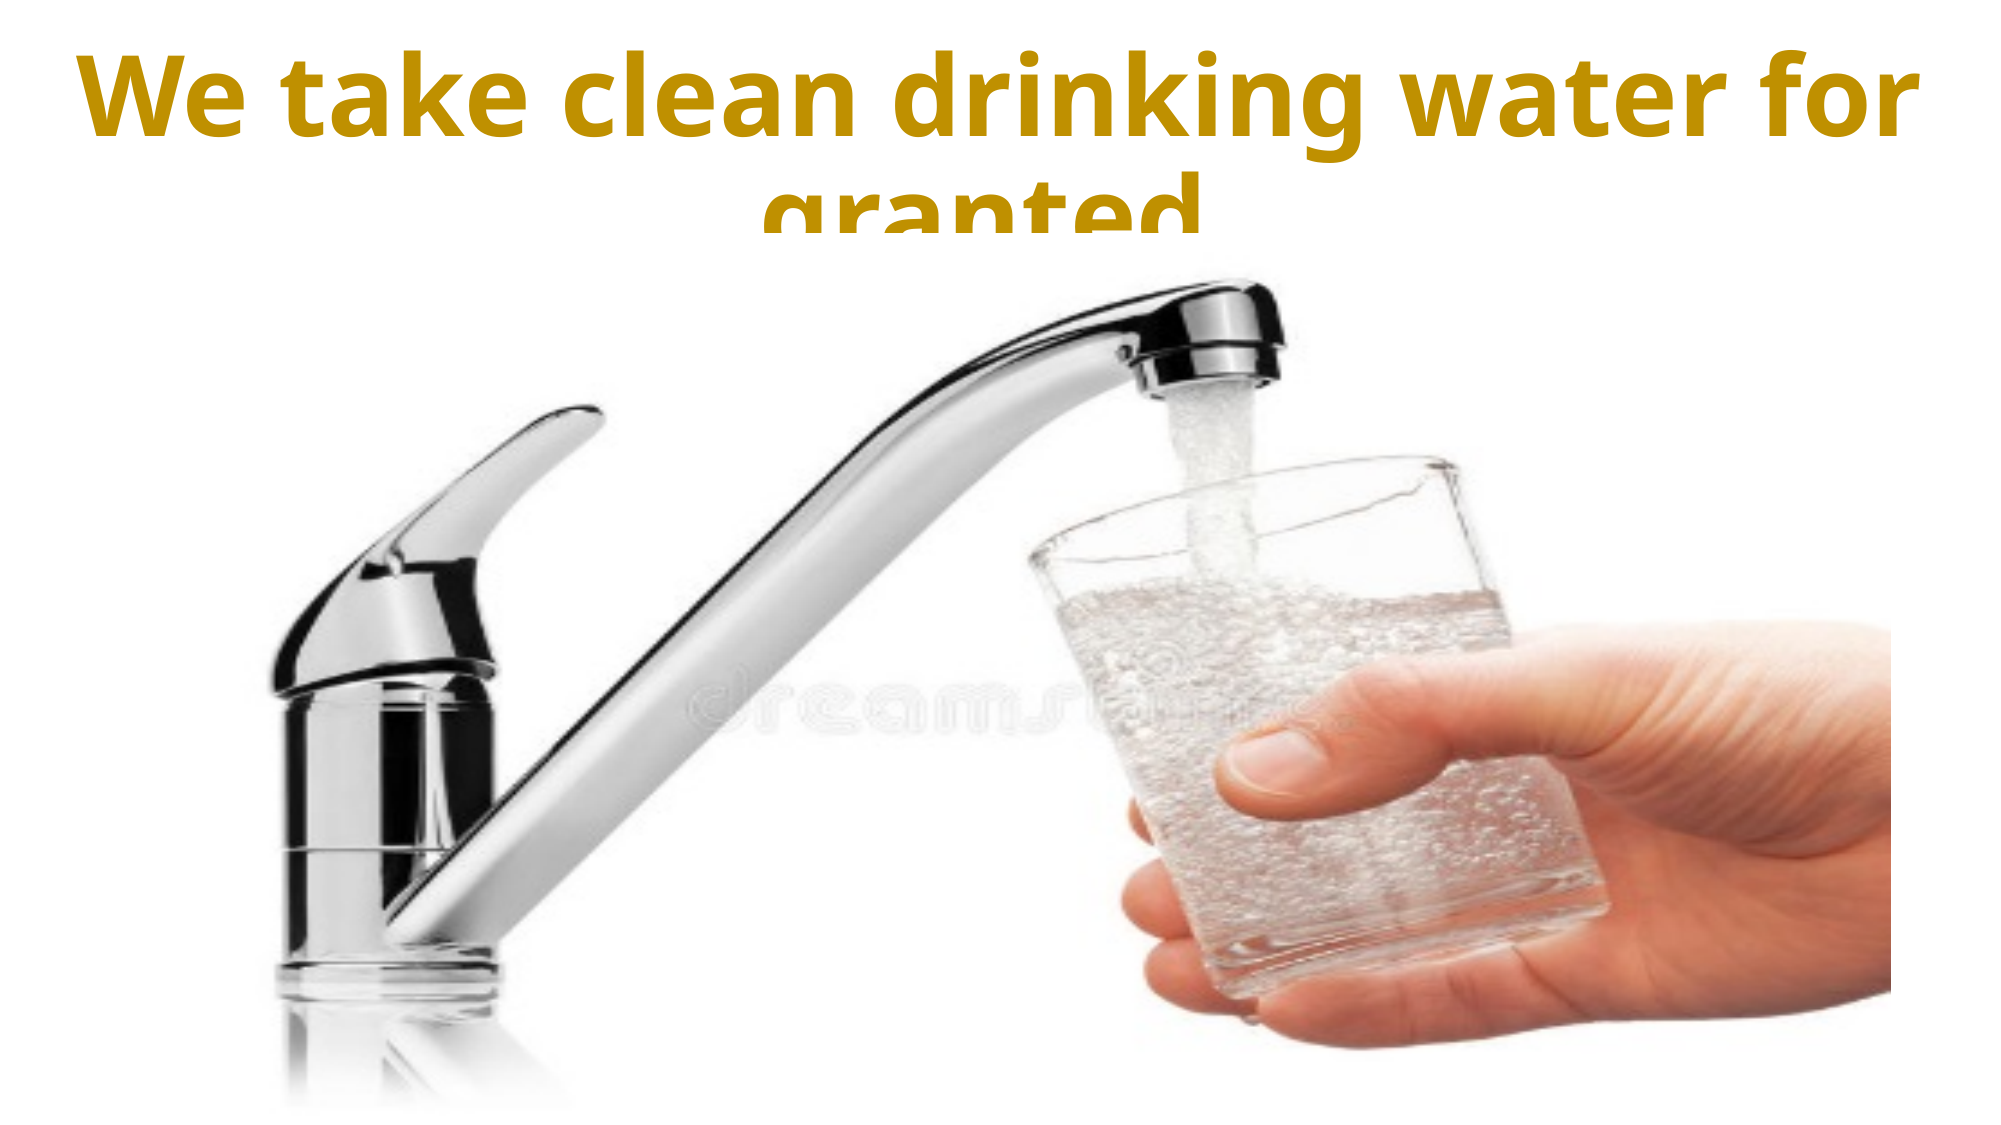

# We take clean drinking water for granted.